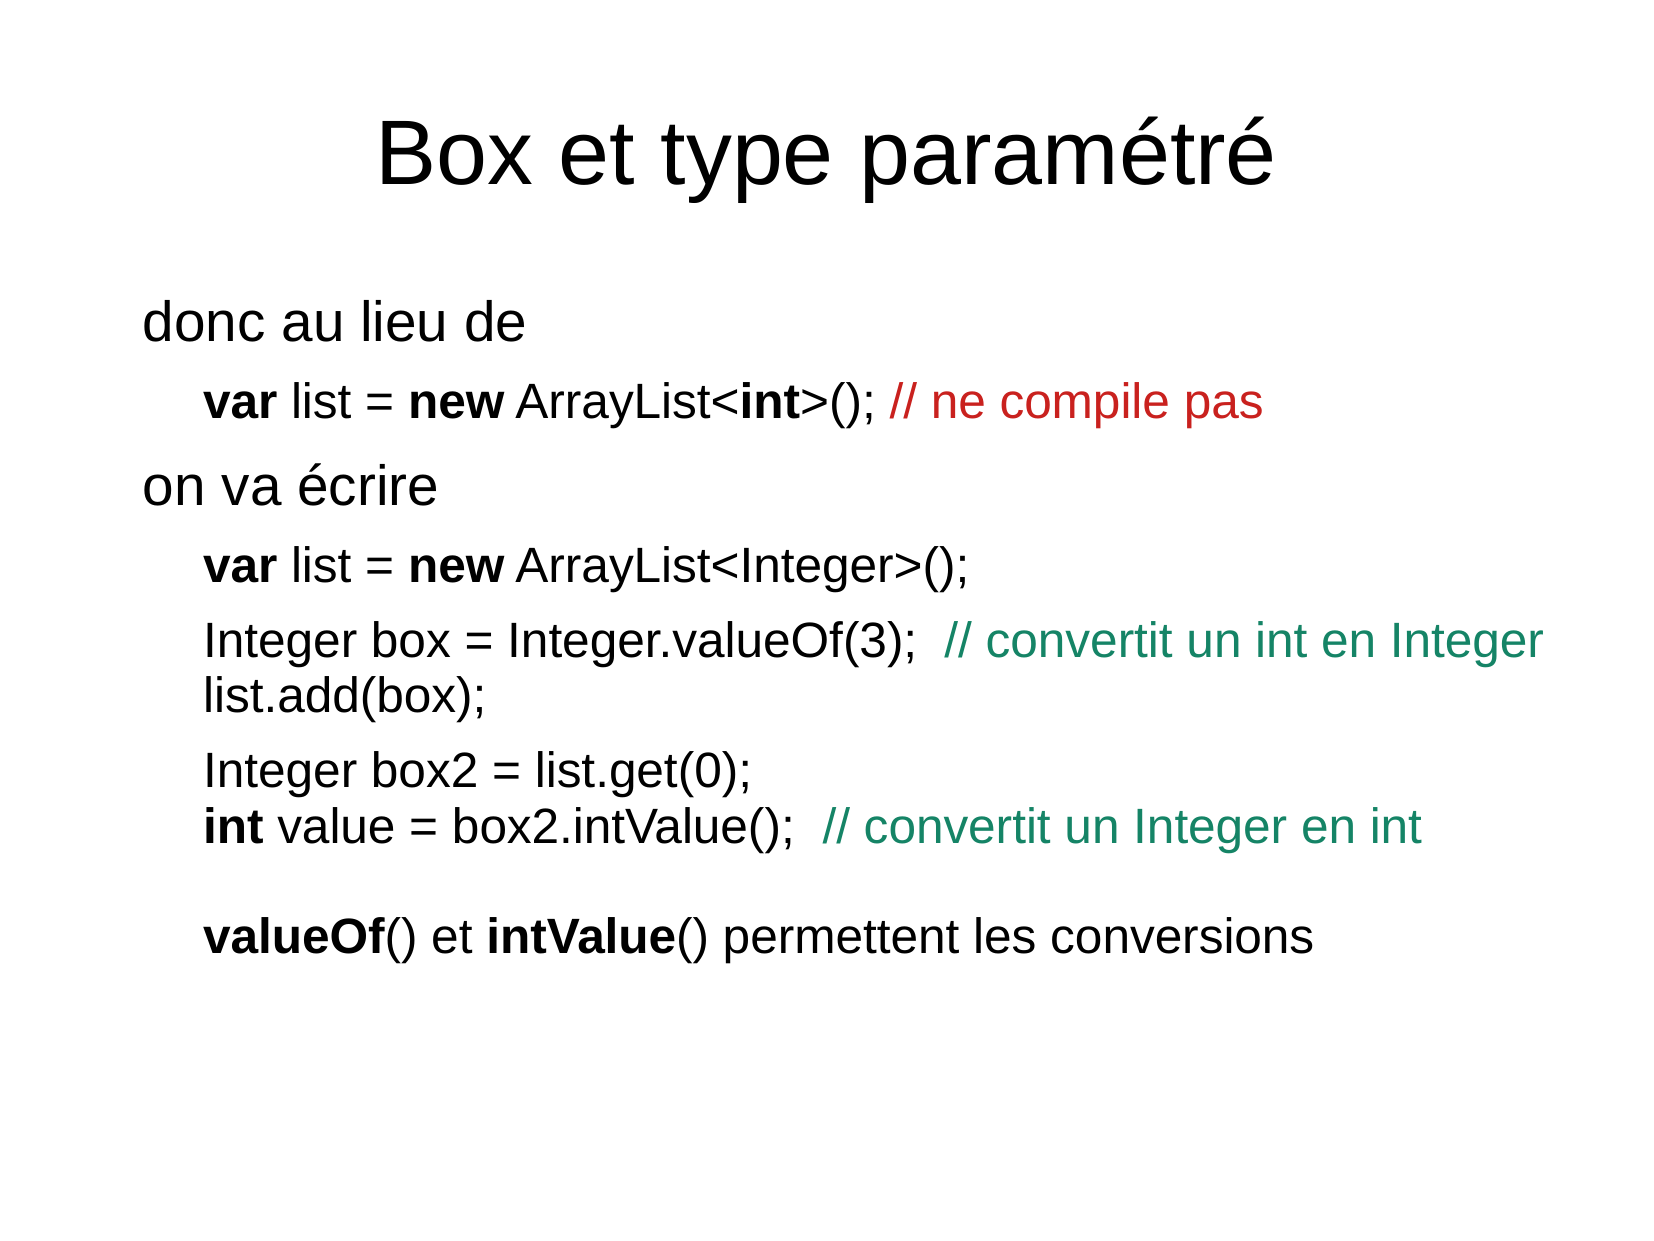

# Box et type paramétré
donc au lieu de
var list = new ArrayList<int>(); // ne compile pas
on va écrire
var list = new ArrayList<Integer>();
Integer box = Integer.valueOf(3); // convertit un int en Integer
list.add(box);
Integer box2 = list.get(0);
int value = box2.intValue(); // convertit un Integer en int
valueOf() et intValue() permettent les conversions